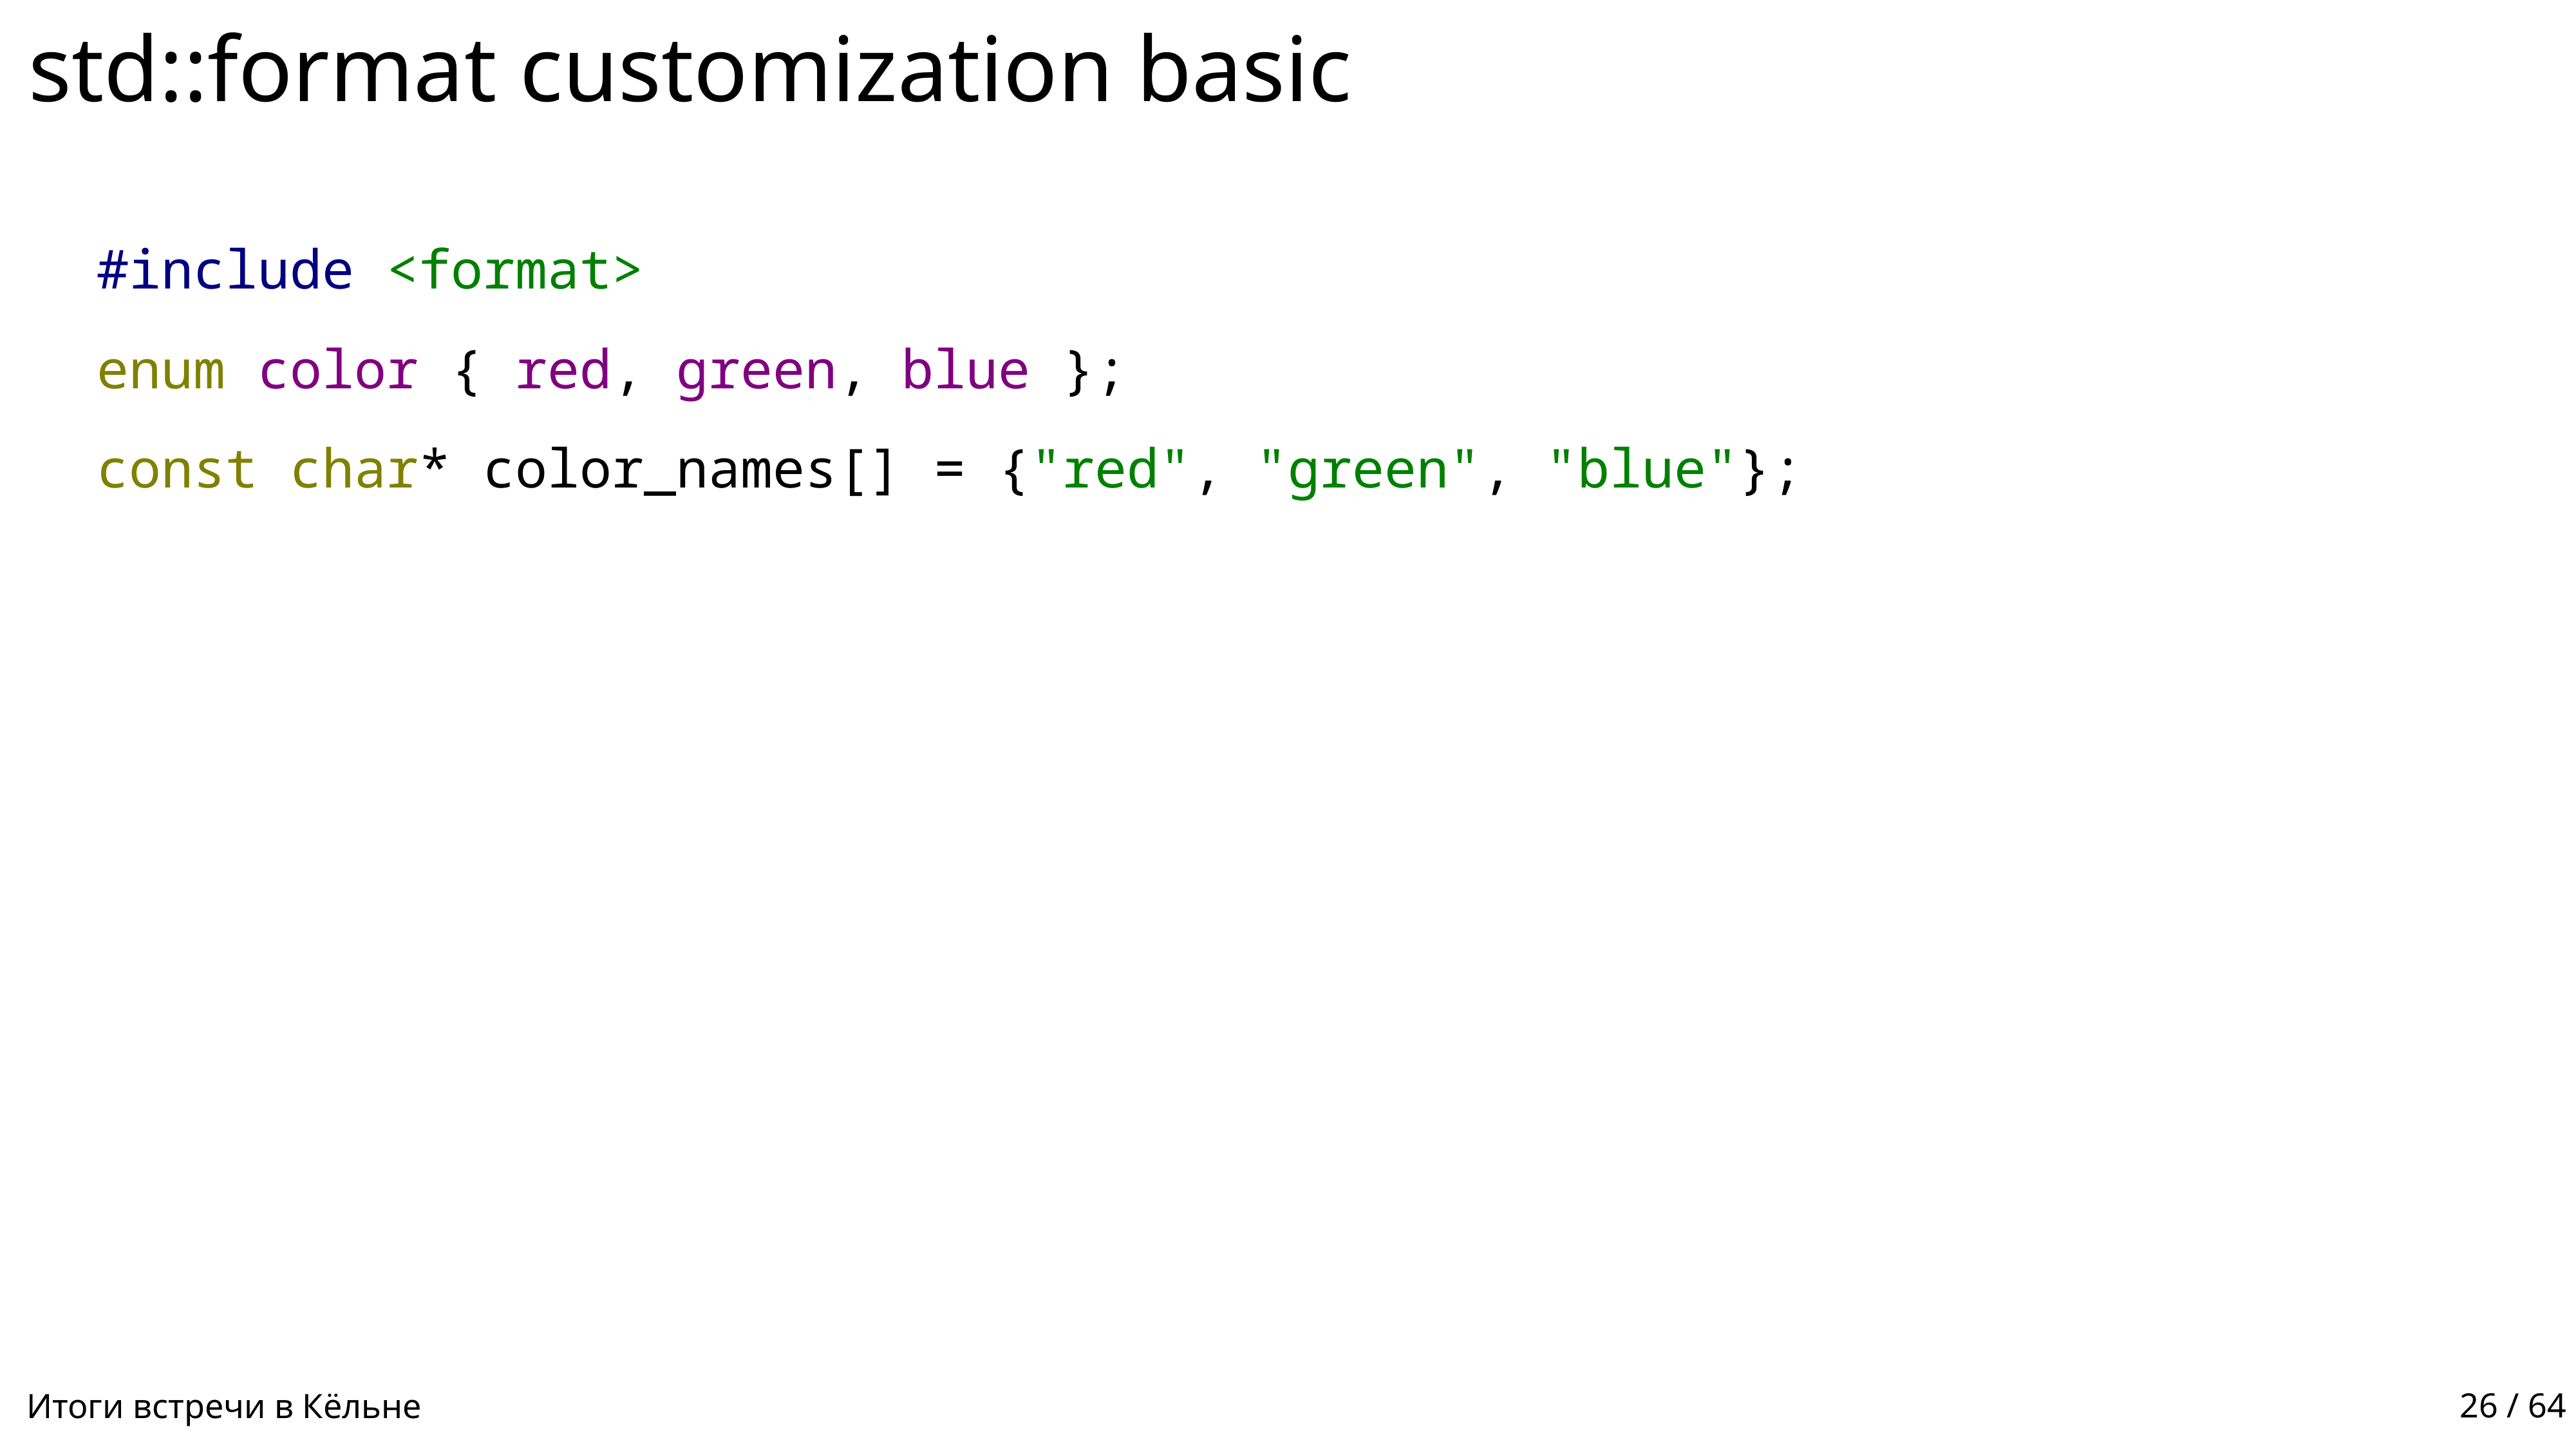

# std::format customization basic
#include <format>
enum color { red, green, blue };
const char* color_names[] = {"red", "green", "blue"};
Итоги встречи в Кёльне